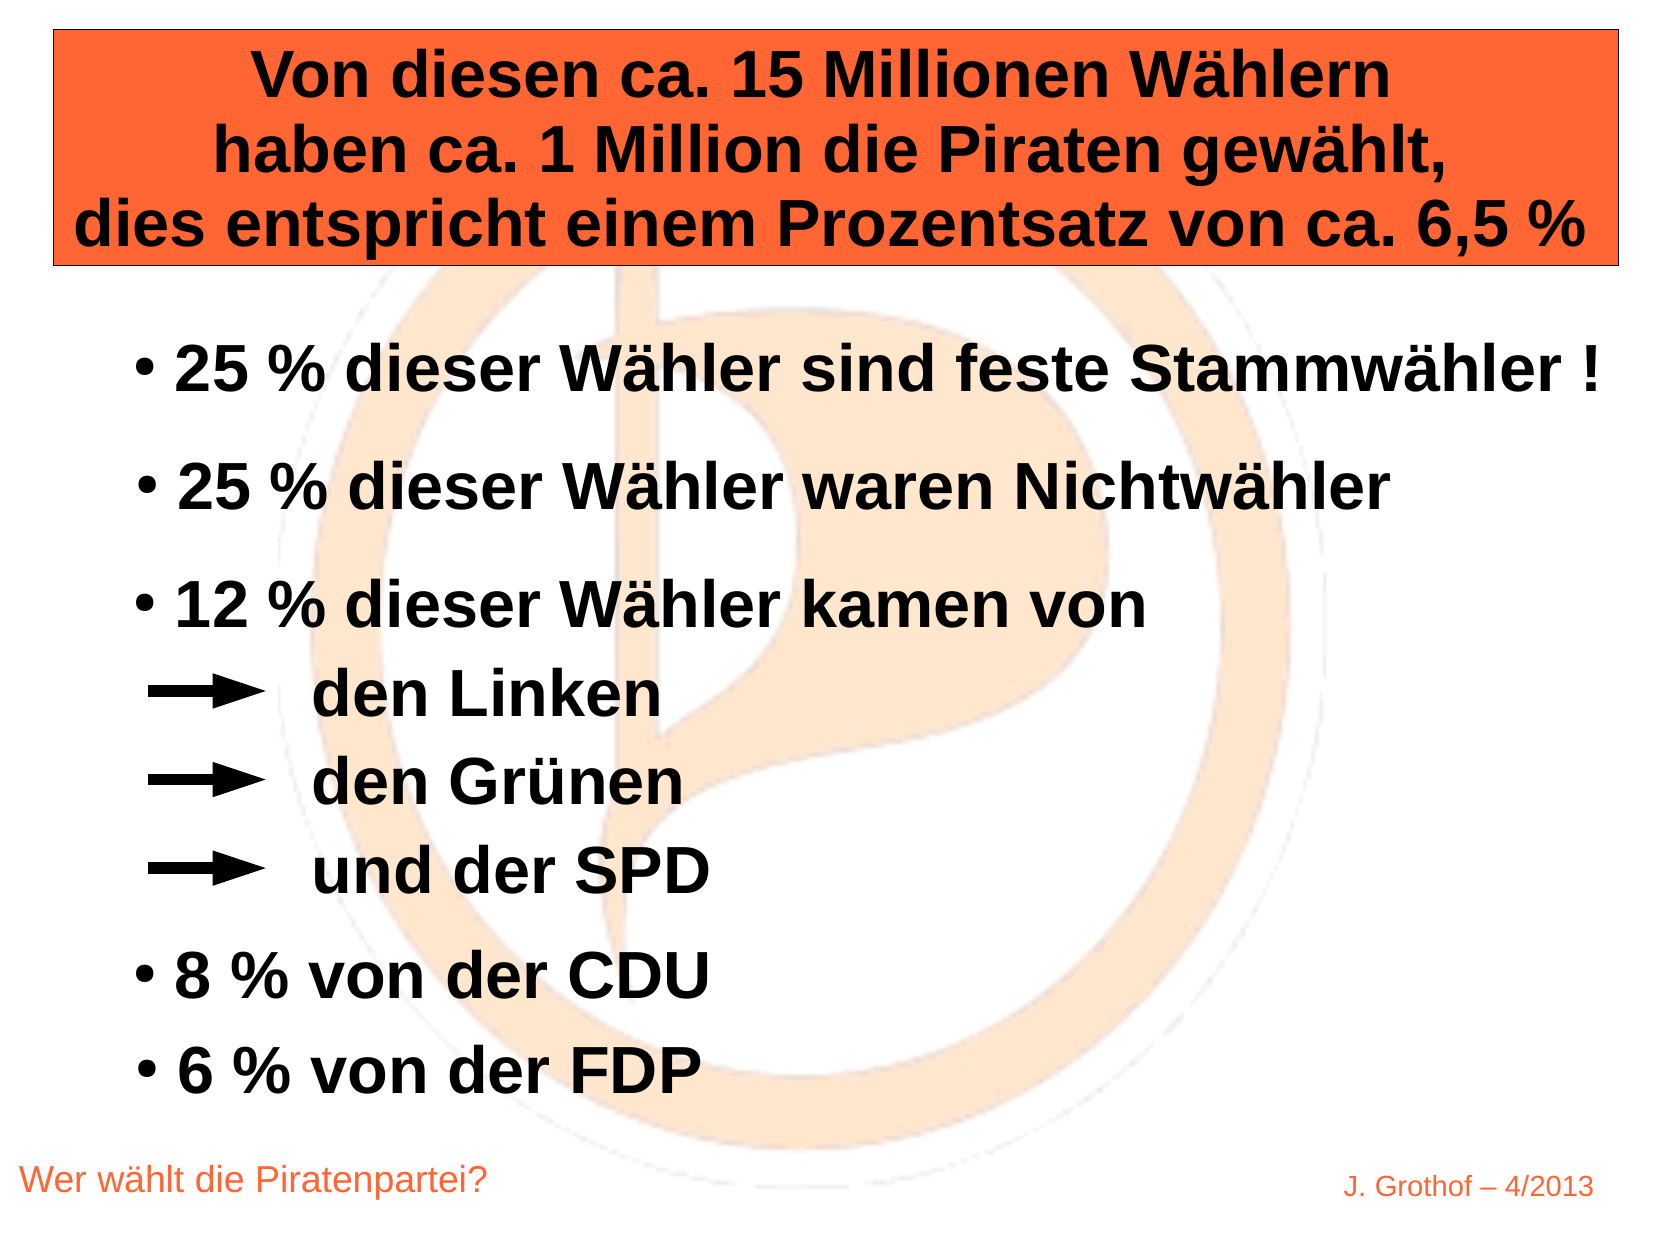

Von diesen ca. 15 Millionen Wählern
haben ca. 1 Million die Piraten gewählt,
dies entspricht einem Prozentsatz von ca. 6,5 %
 25 % dieser Wähler sind feste Stammwähler !
 25 % dieser Wähler waren Nichtwähler
 12 % dieser Wähler kamen von
 den Linken
 den Grünen
 und der SPD
 8 % von der CDU
 6 % von der FDP
Wer wählt die Piratenpartei?